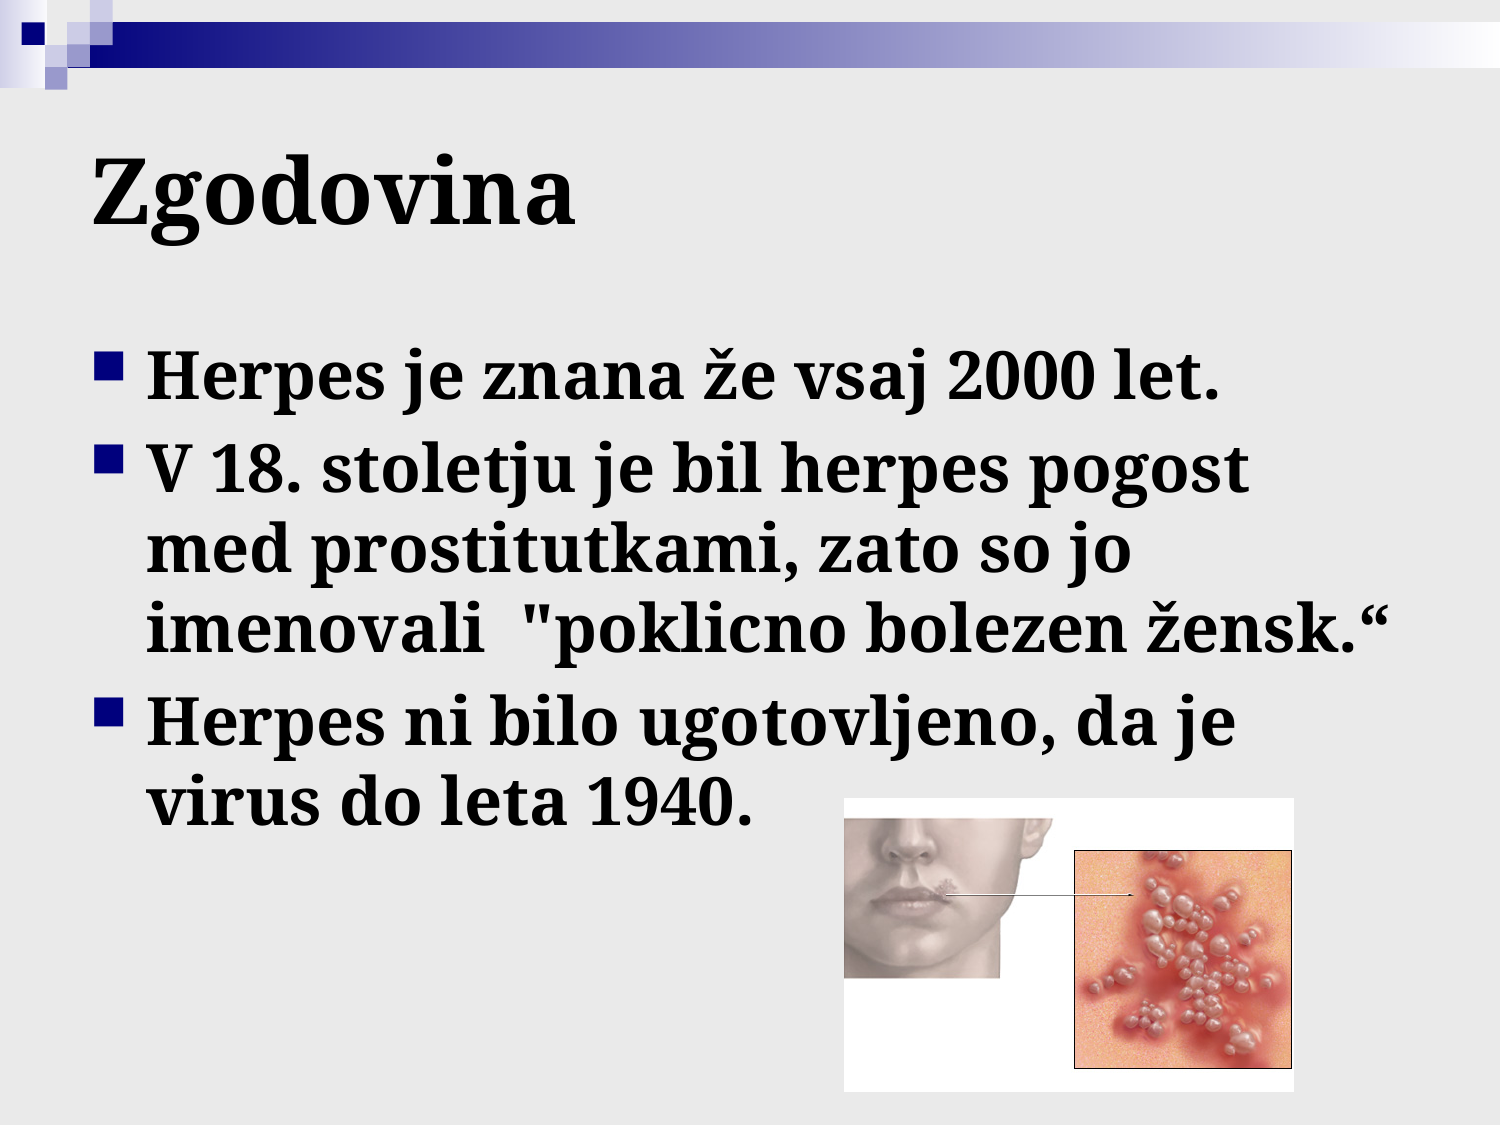

# Zgodovina
Herpes je znana že vsaj 2000 let.
V 18. stoletju je bil herpes pogost med prostitutkami, zato so jo imenovali "poklicno bolezen žensk.“
Herpes ni bilo ugotovljeno, da je virus do leta 1940.